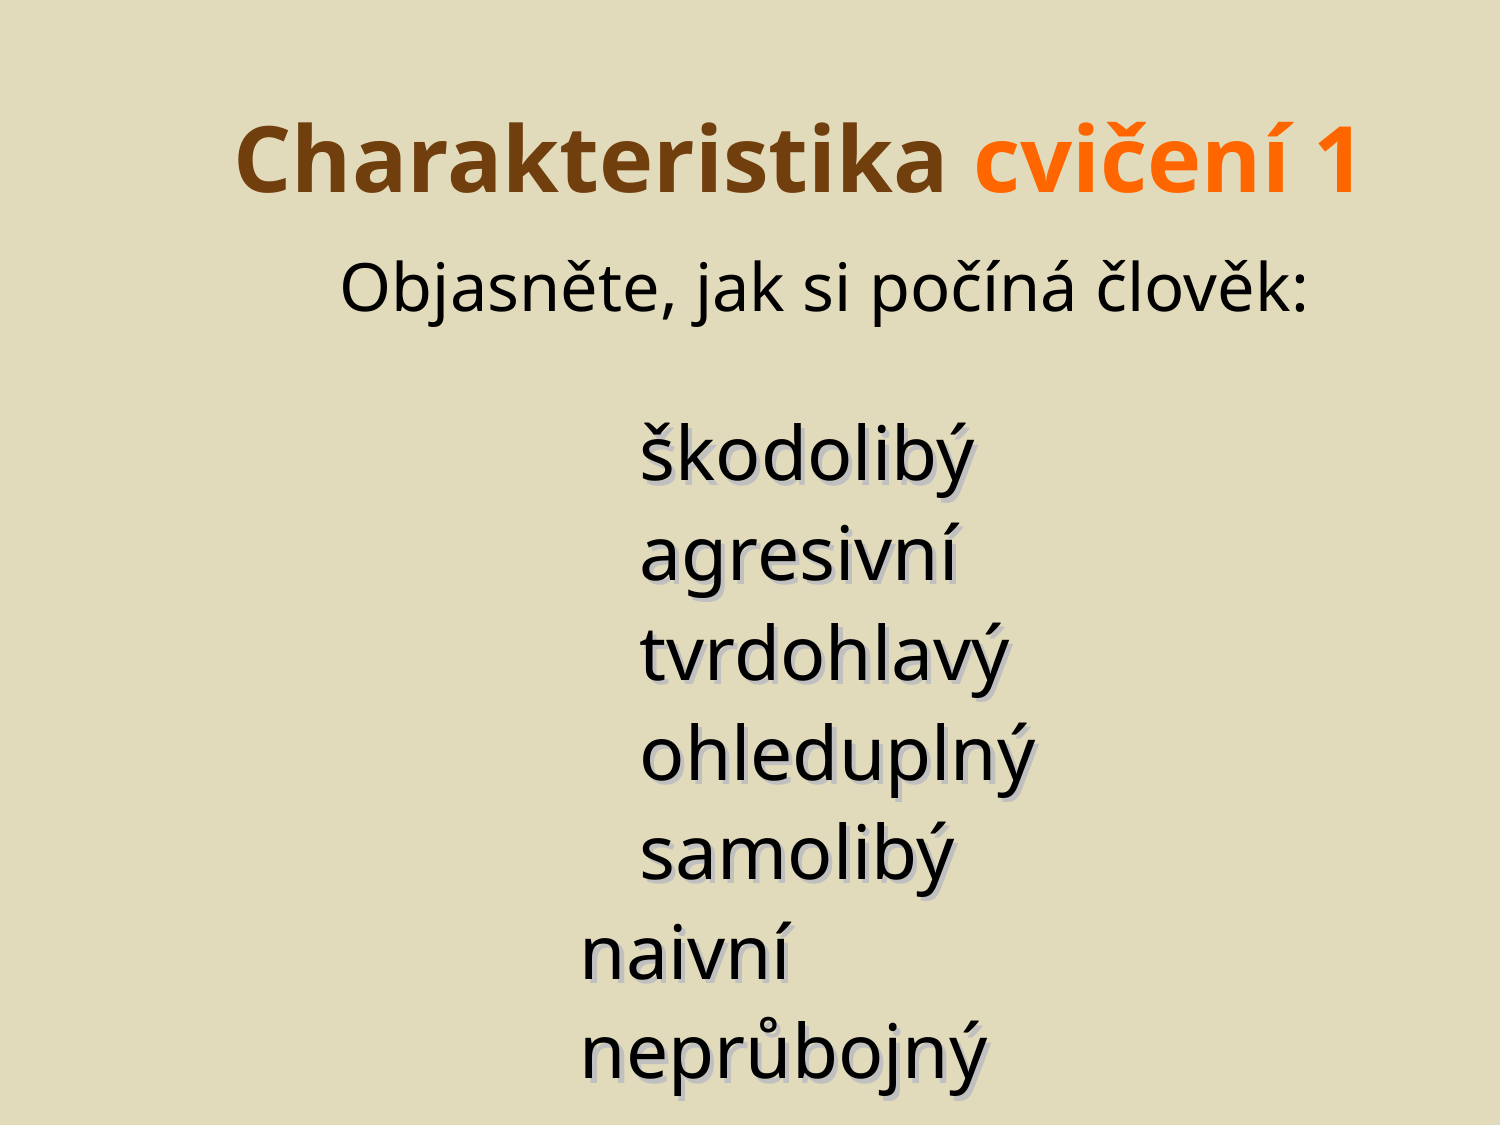

# Charakteristika cvičení 1
		Objasněte, jak si počíná člověk:
				škodolibý
				agresivní
				tvrdohlavý
				ohleduplný
				samolibý
 naivní
 neprůbojný